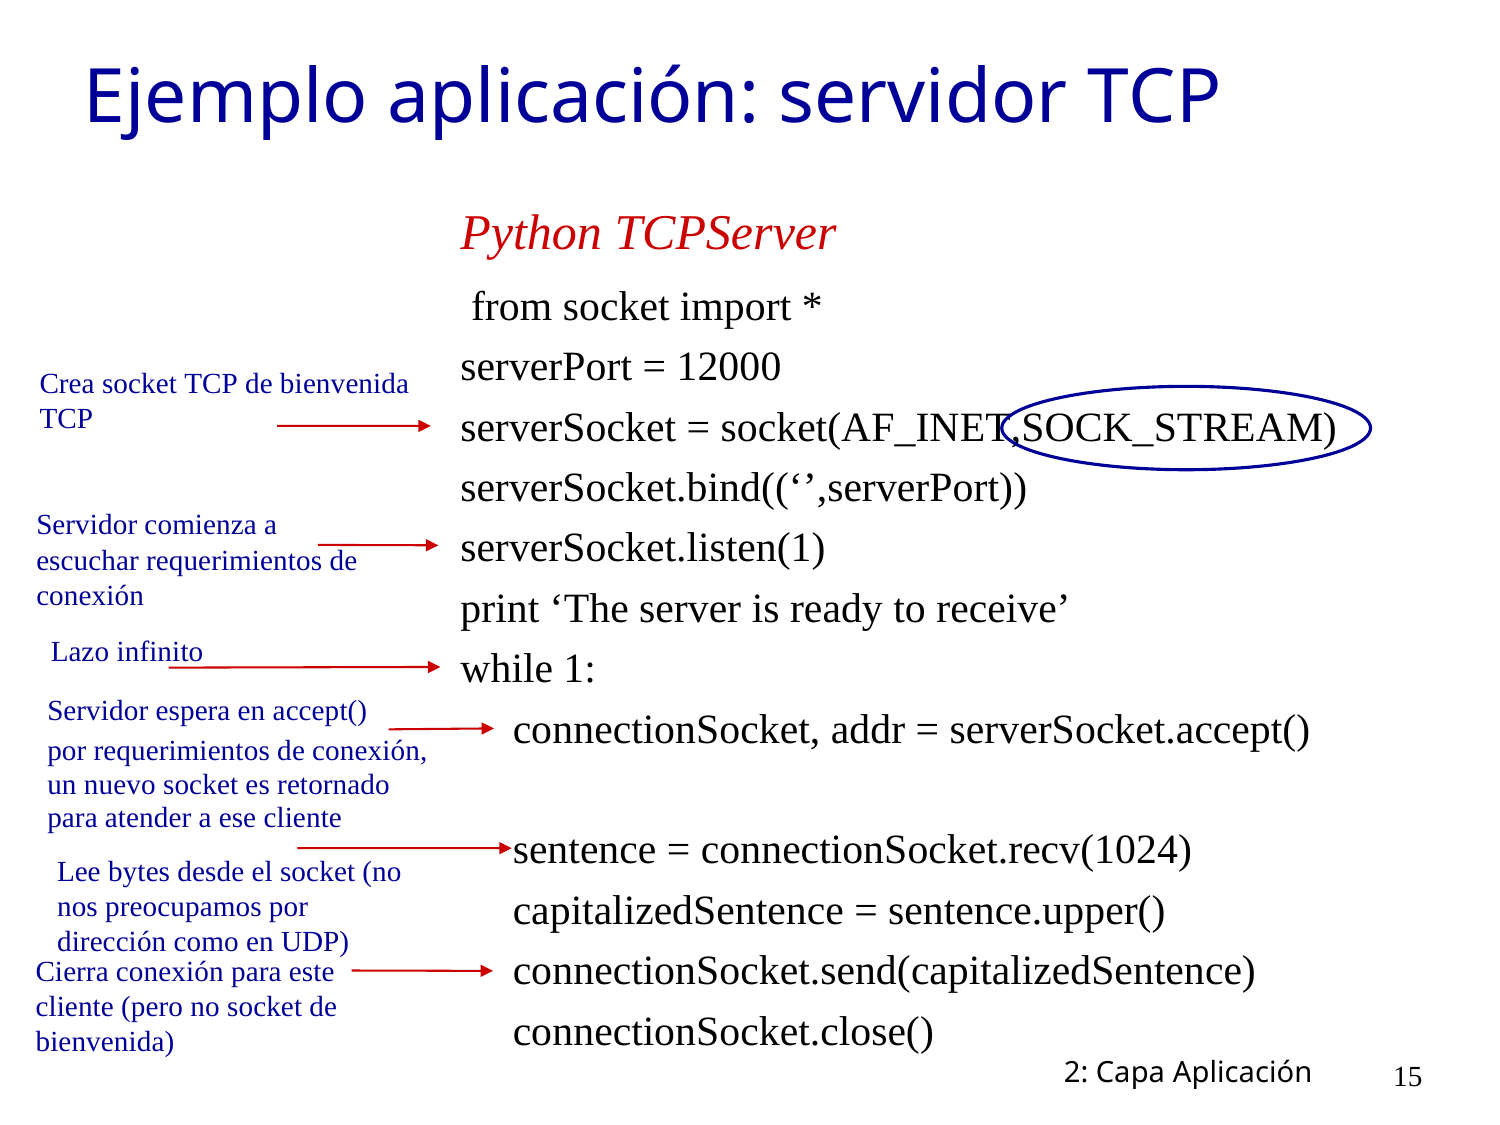

Ejemplo aplicación: servidor TCP
Python TCPServer
 from socket import *
serverPort = 12000
serverSocket = socket(AF_INET,SOCK_STREAM)
serverSocket.bind((‘’,serverPort))
serverSocket.listen(1)
print ‘The server is ready to receive’
while 1:
 connectionSocket, addr = serverSocket.accept()
 sentence = connectionSocket.recv(1024)
 capitalizedSentence = sentence.upper()
 connectionSocket.send(capitalizedSentence)
 connectionSocket.close()
Crea socket TCP de bienvenida TCP
Servidor comienza a escuchar requerimientos de conexión
Lazo infinito
Servidor espera en accept()
por requerimientos de conexión, un nuevo socket es retornado para atender a ese cliente
Lee bytes desde el socket (no nos preocupamos por dirección como en UDP)
Cierra conexión para este cliente (pero no socket de bienvenida)